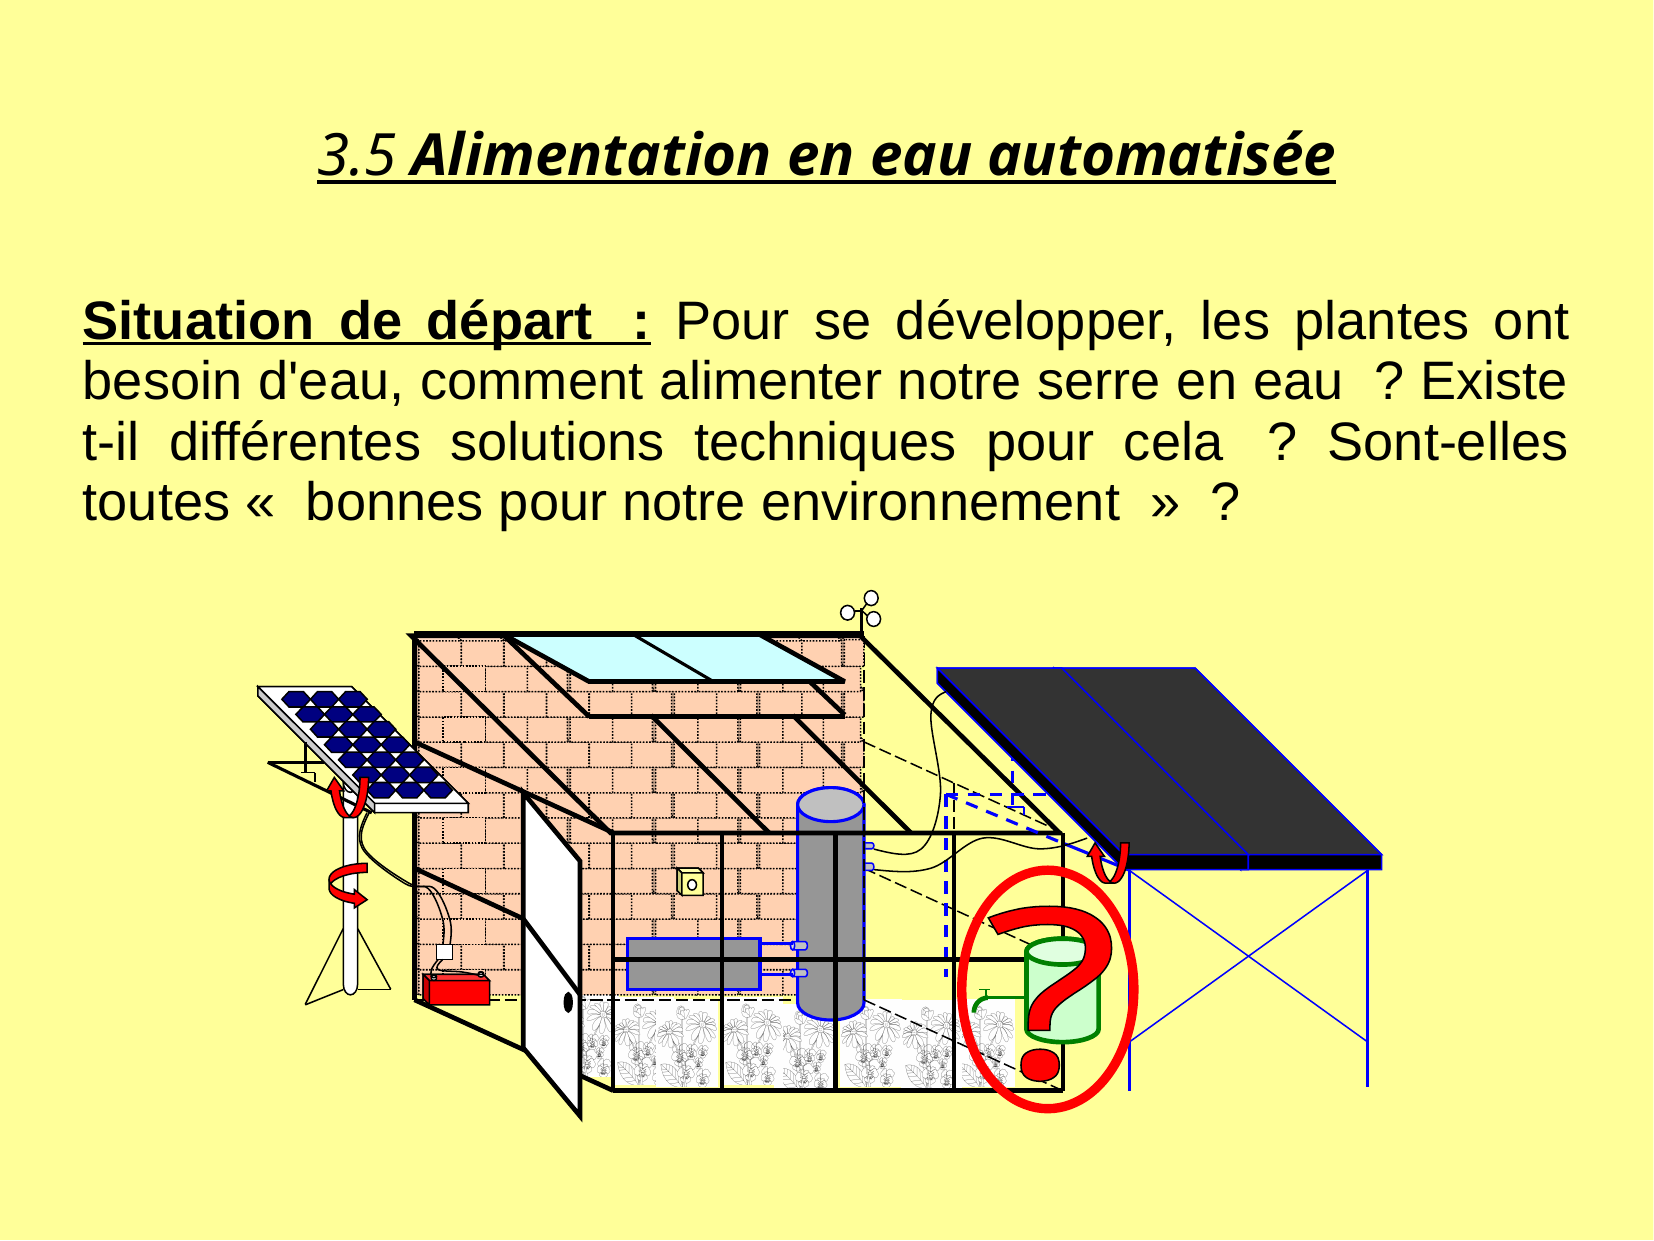

# 3.5 Alimentation en eau automatisée
Situation de départ  : Pour se développer, les plantes ont besoin d'eau, comment alimenter notre serre en eau  ? Existe t-il différentes solutions techniques pour cela  ? Sont-elles toutes «  bonnes pour notre environnement  »  ?
?